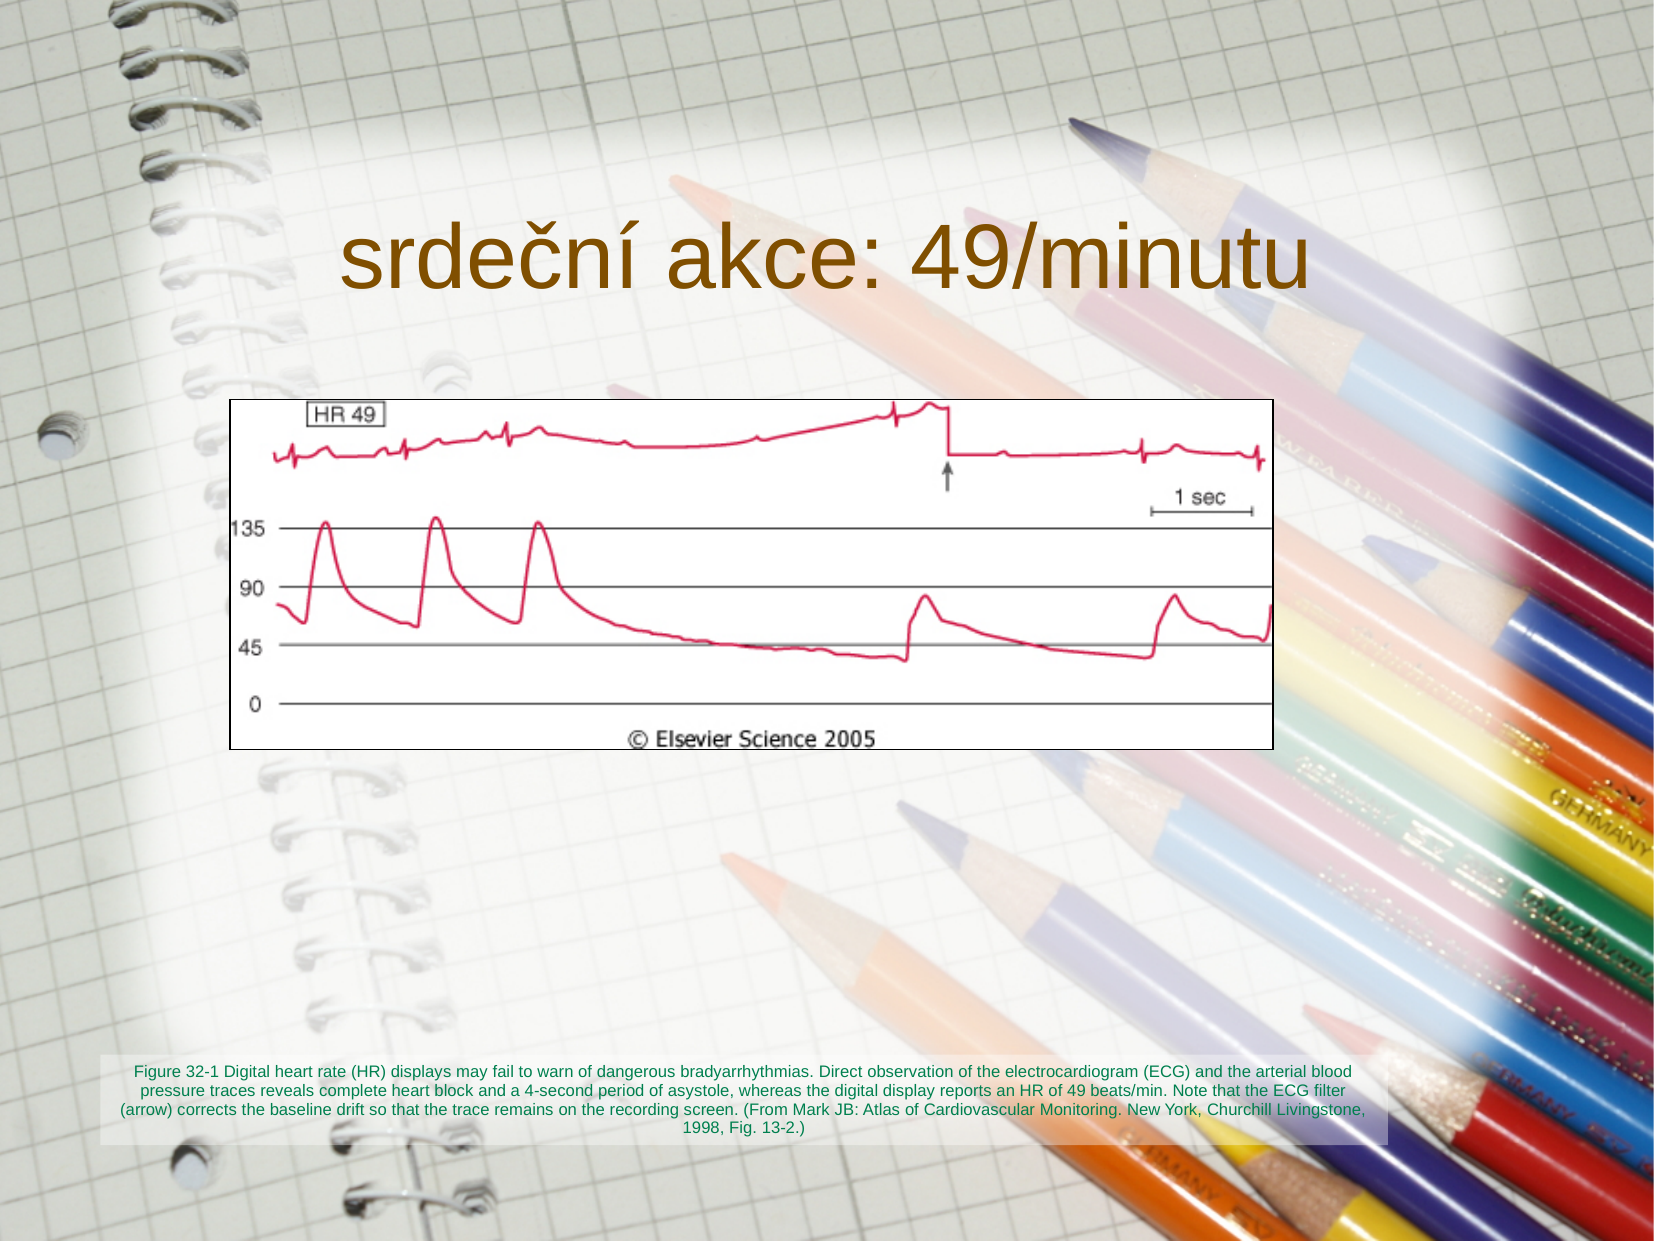

# srdeční akce: 49/minutu
Figure 32-1 Digital heart rate (HR) displays may fail to warn of dangerous bradyarrhythmias. Direct observation of the electrocardiogram (ECG) and the arterial blood pressure traces reveals complete heart block and a 4-second period of asystole, whereas the digital display reports an HR of 49 beats/min. Note that the ECG filter (arrow) corrects the baseline drift so that the trace remains on the recording screen. (From Mark JB: Atlas of Cardiovascular Monitoring. New York, Churchill Livingstone, 1998, Fig. 13-2.)